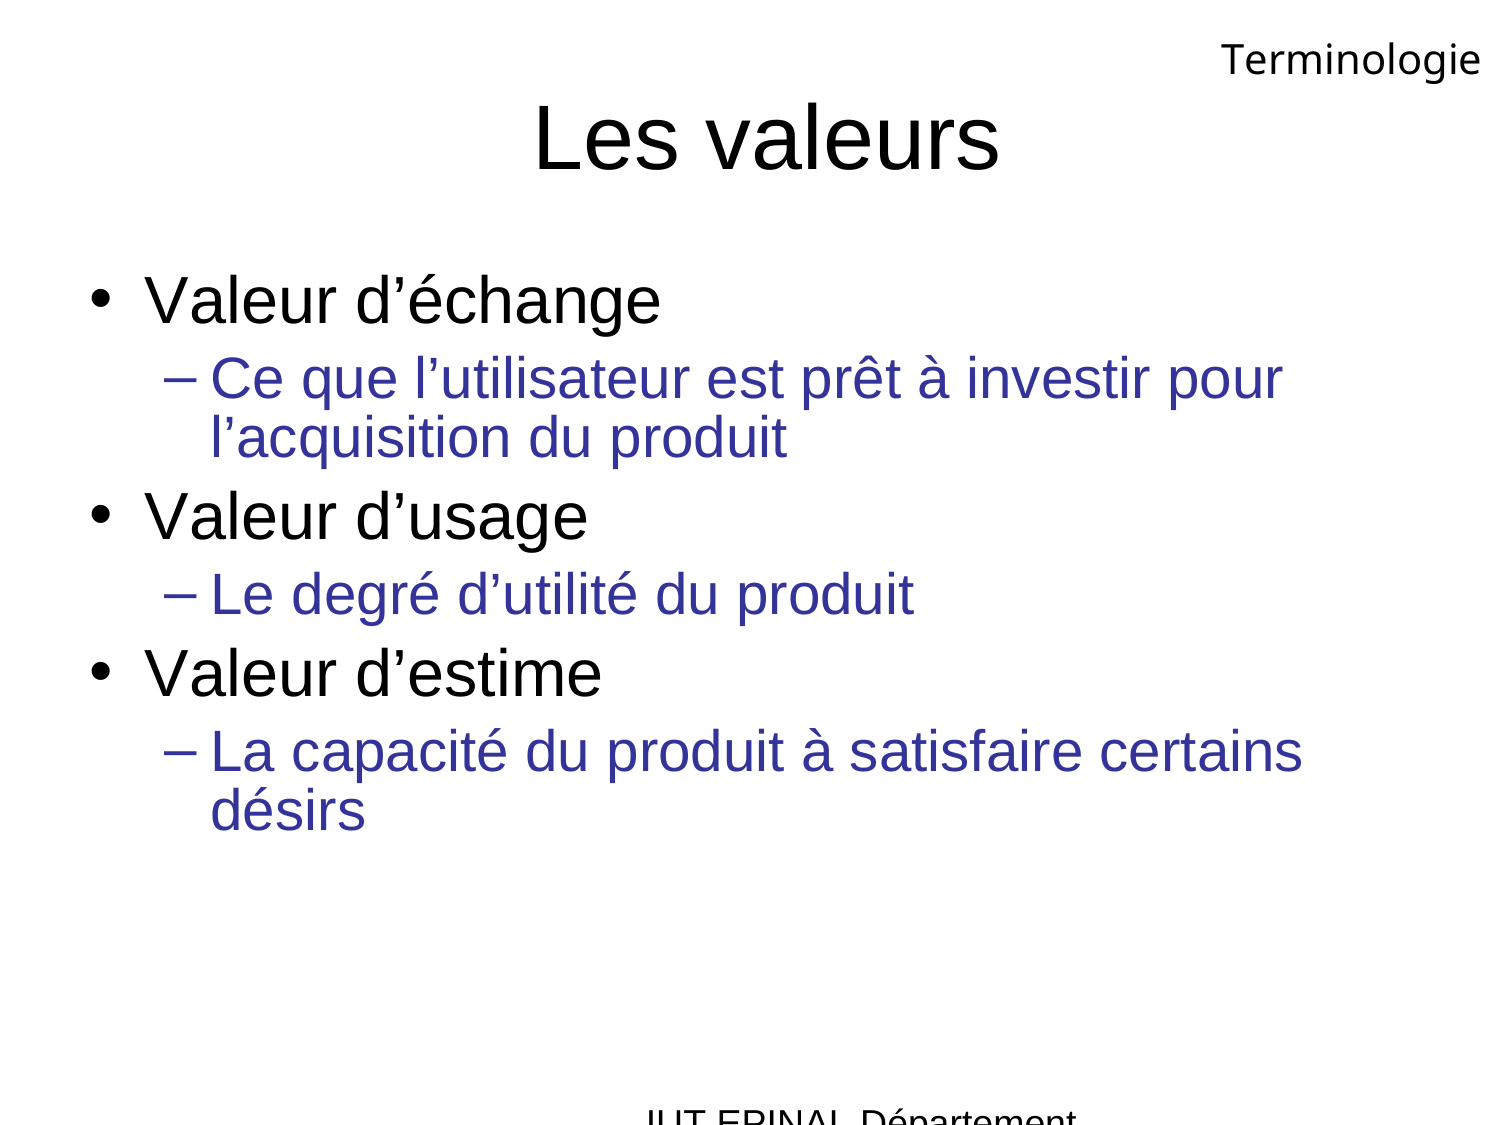

Terminologie
# Les valeurs
Valeur d’échange
Ce que l’utilisateur est prêt à investir pour l’acquisition du produit
Valeur d’usage
Le degré d’utilité du produit
Valeur d’estime
La capacité du produit à satisfaire certains désirs